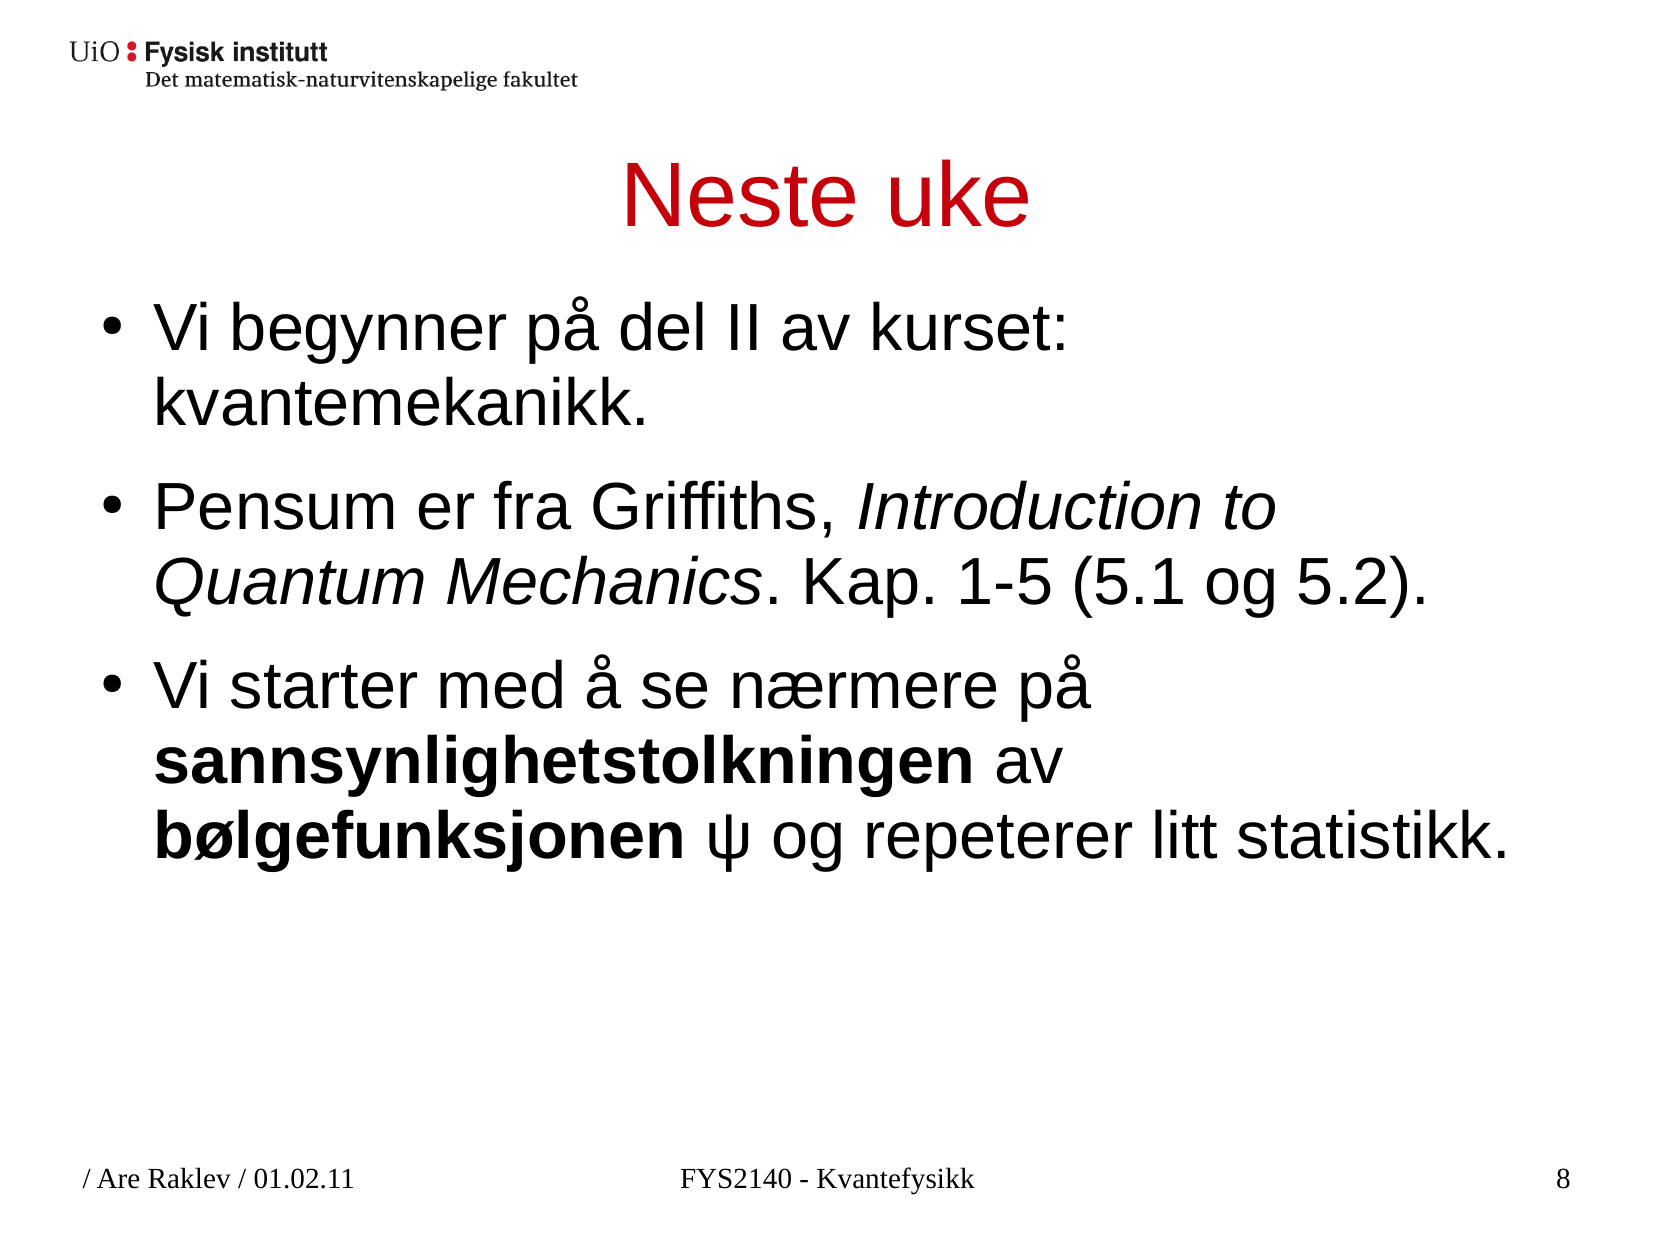

# Neste uke
Vi begynner på del II av kurset: kvantemekanikk.
Pensum er fra Griffiths, Introduction to Quantum Mechanics. Kap. 1-5 (5.1 og 5.2).
Vi starter med å se nærmere på sannsynlighetstolkningen av bølgefunksjonen ψ og repeterer litt statistikk.
/ Are Raklev / 01.02.11
FYS2140 - Kvantefysikk
8